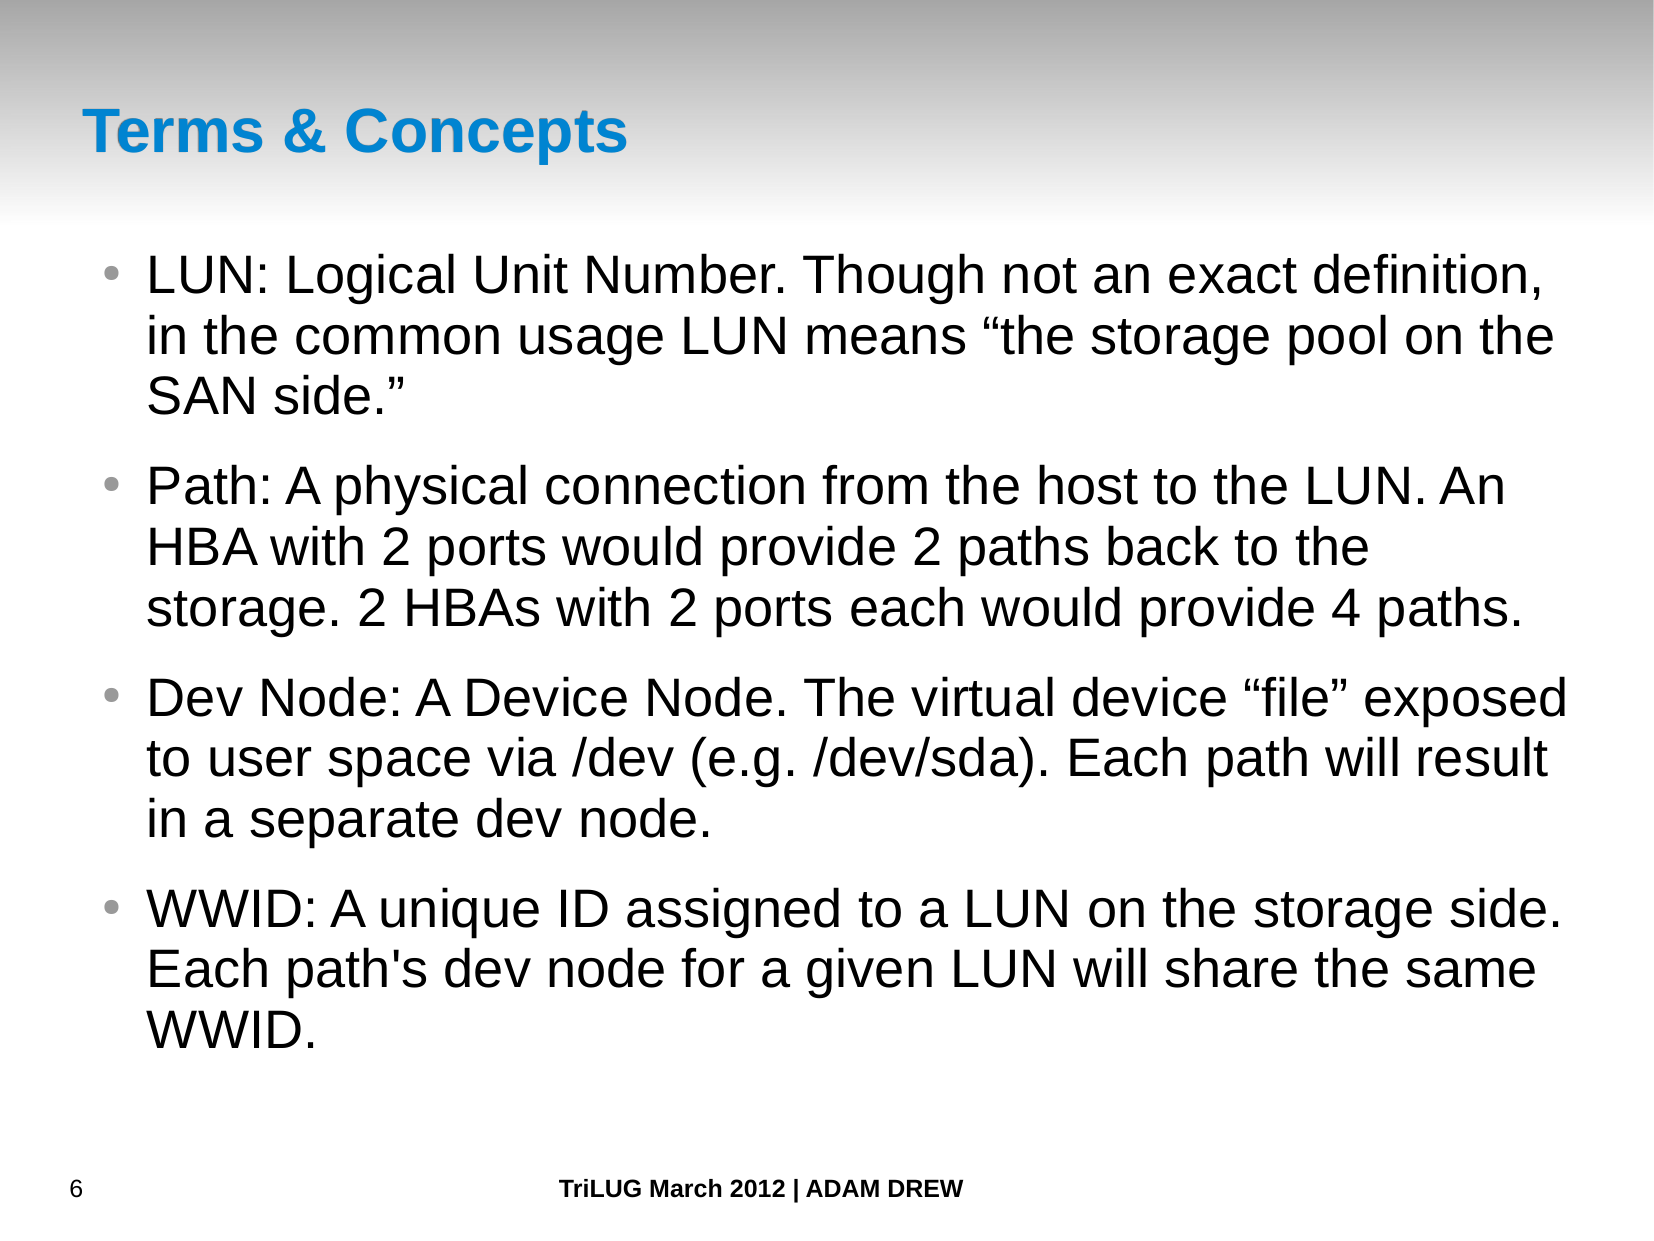

# Terms & Concepts
LUN: Logical Unit Number. Though not an exact definition, in the common usage LUN means “the storage pool on the SAN side.”
Path: A physical connection from the host to the LUN. An HBA with 2 ports would provide 2 paths back to the storage. 2 HBAs with 2 ports each would provide 4 paths.
Dev Node: A Device Node. The virtual device “file” exposed to user space via /dev (e.g. /dev/sda). Each path will result in a separate dev node.
WWID: A unique ID assigned to a LUN on the storage side. Each path's dev node for a given LUN will share the same WWID.